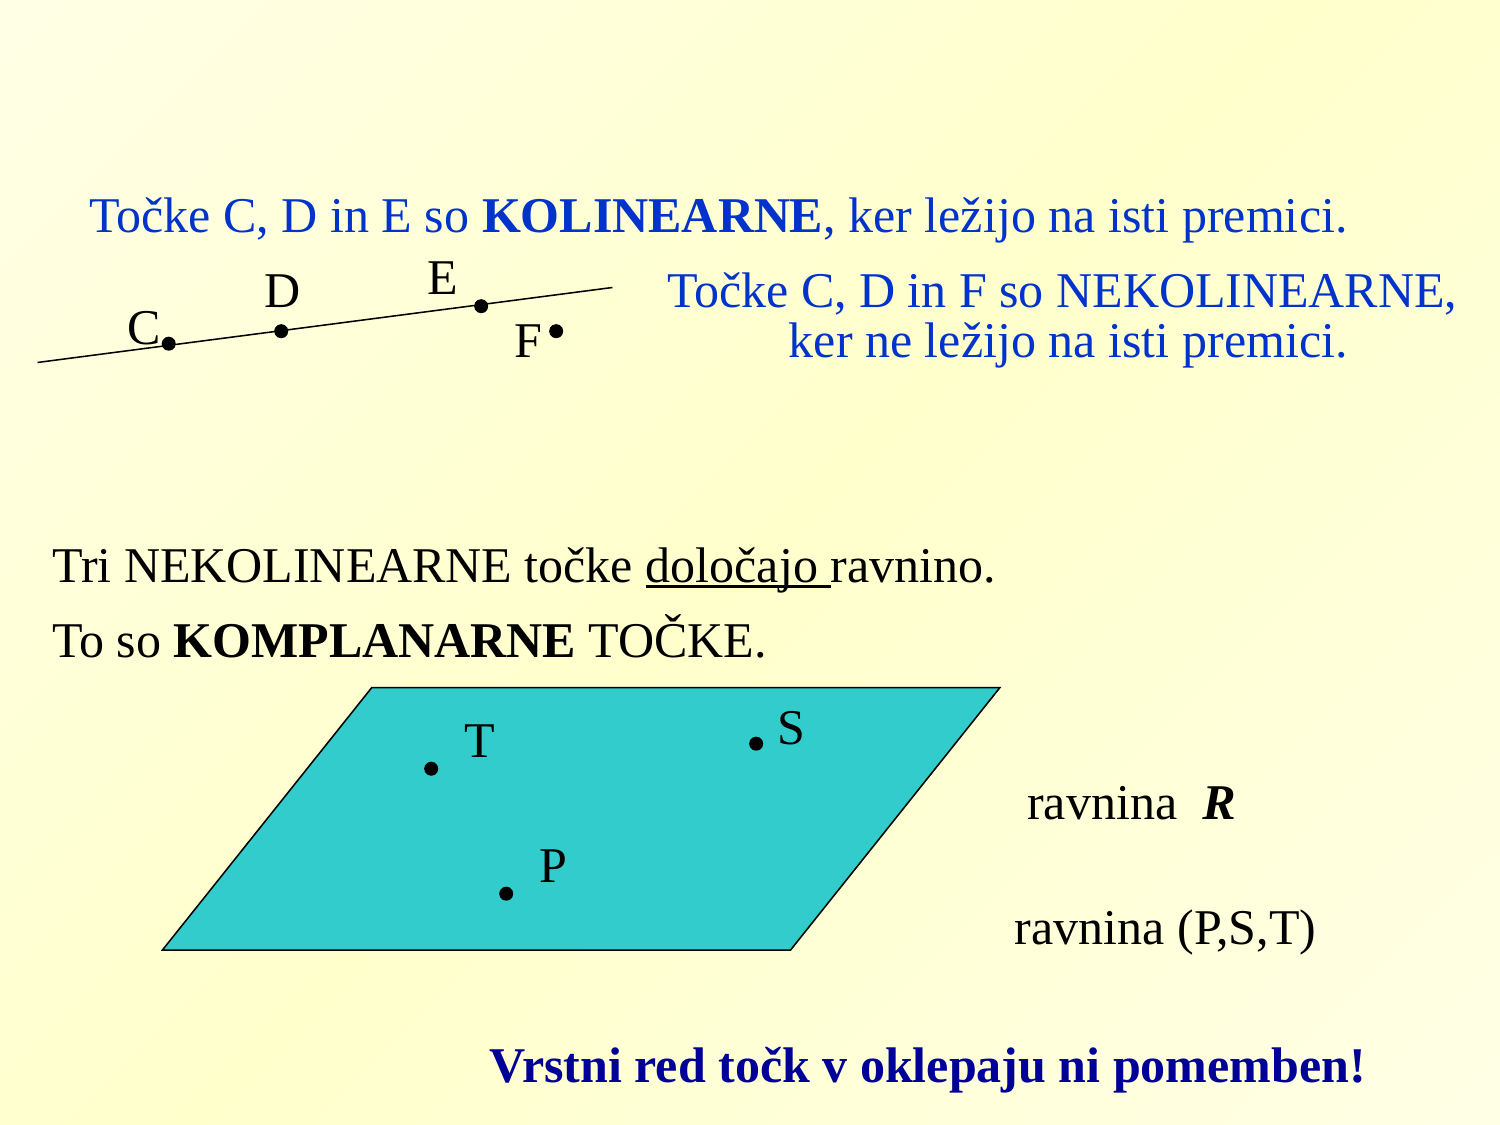

Točke C, D in E so KOLINEARNE, ker ležijo na isti premici.
E
D
Točke C, D in F so NEKOLINEARNE,
C
F
ker ne ležijo na isti premici.
Tri NEKOLINEARNE točke določajo ravnino.
To so KOMPLANARNE TOČKE.
S
T
ravnina R
P
ravnina (P,S,T)
Vrstni red točk v oklepaju ni pomemben!